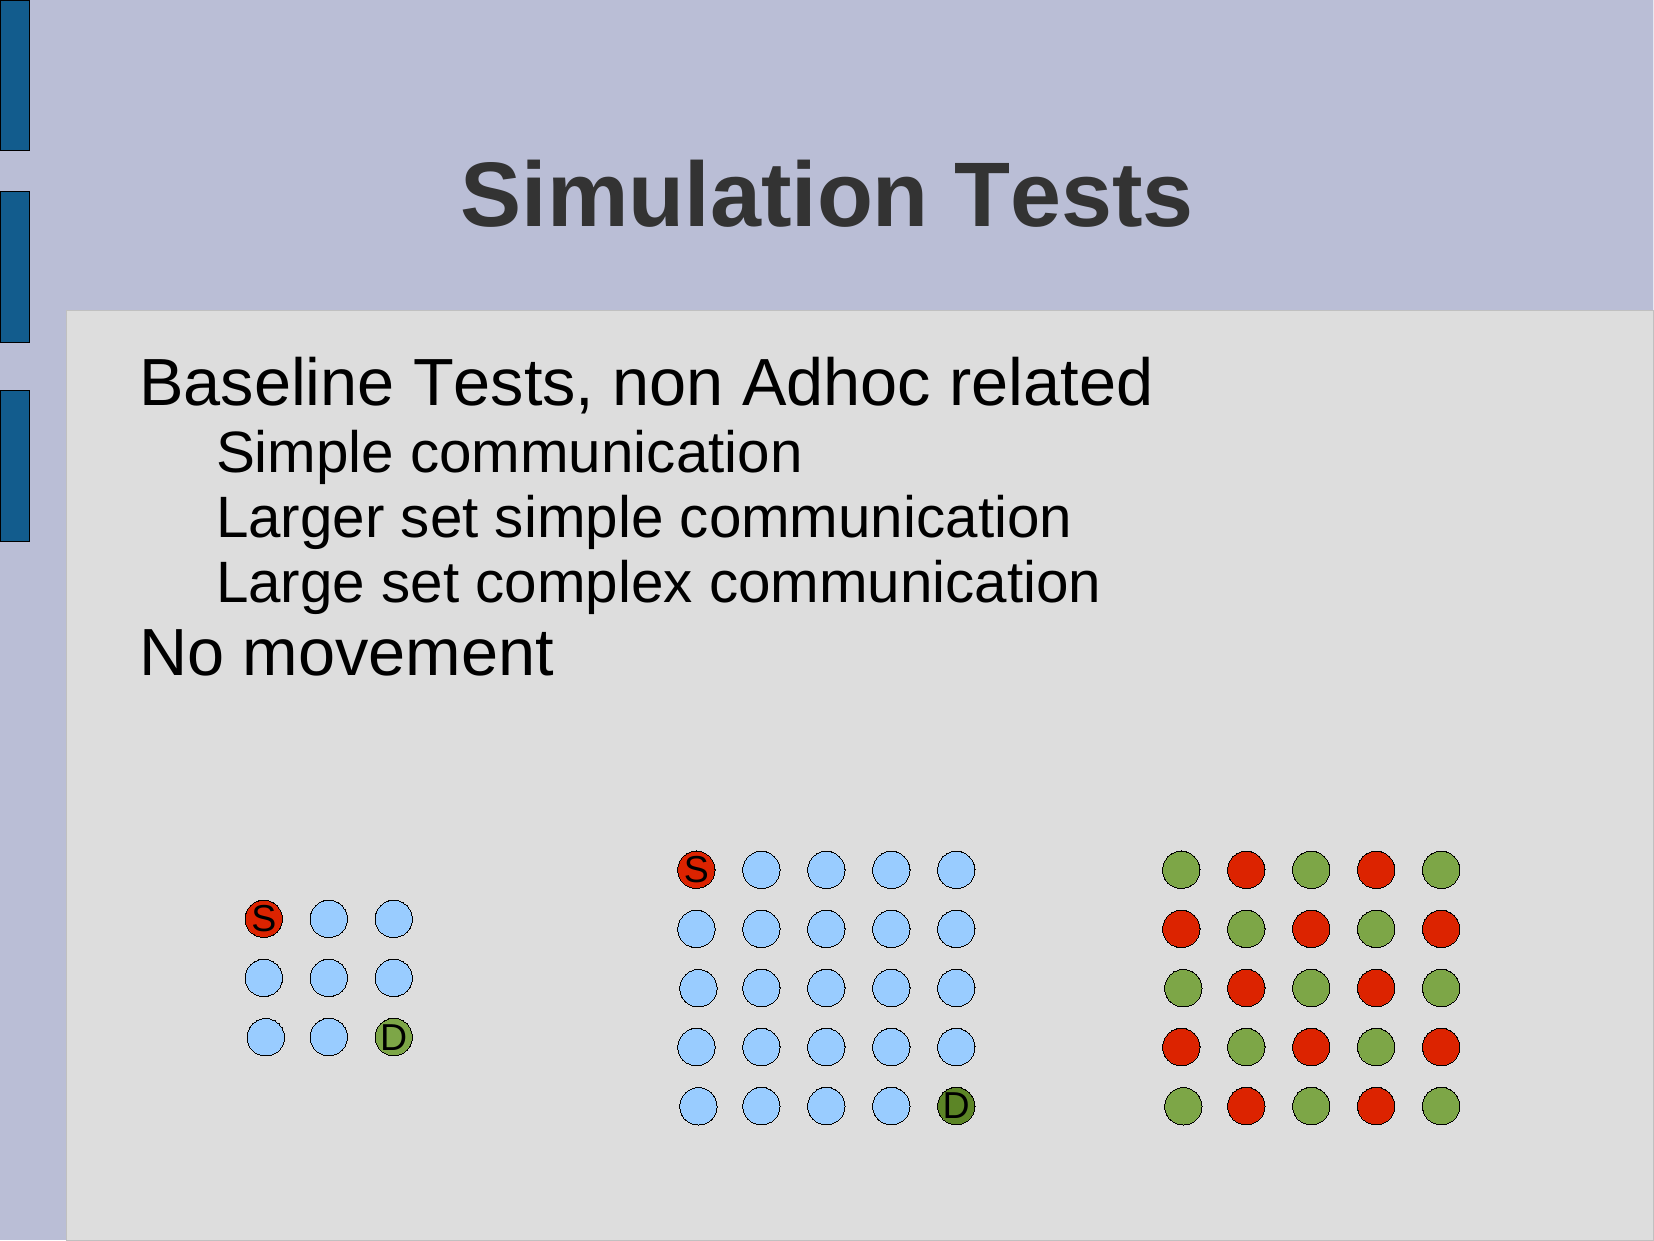

# Simulation Tests
Baseline Tests, non Adhoc related
Simple communication
Larger set simple communication
Large set complex communication
No movement
S
S
D
D